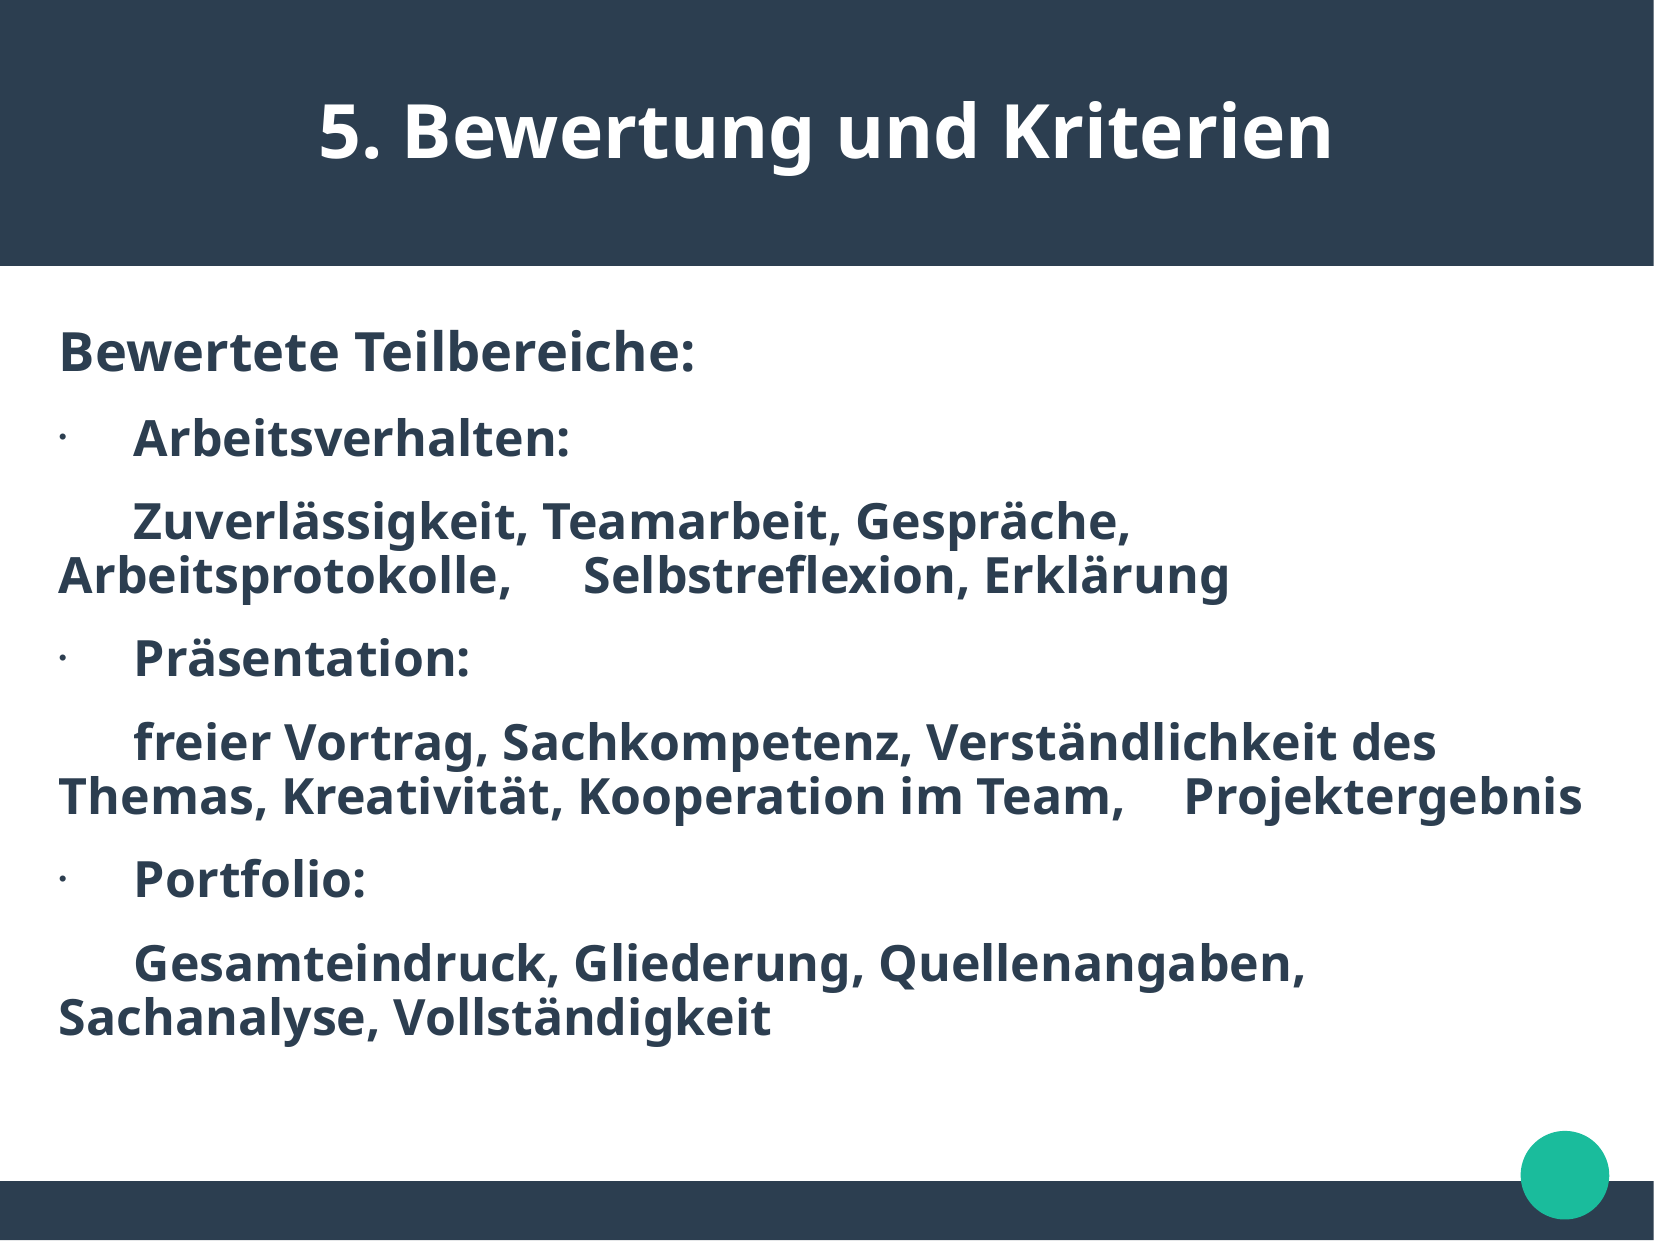

# 5. Bewertung und Kriterien
Bewertete Teilbereiche:
Arbeitsverhalten:
	Zuverlässigkeit, Teamarbeit, Gespräche, 	Arbeitsprotokolle, 	Selbstreflexion, Erklärung
Präsentation:
	freier Vortrag, Sachkompetenz, Verständlichkeit des 	Themas, Kreativität, Kooperation im Team, 	Projektergebnis
Portfolio:
	Gesamteindruck, Gliederung, Quellenangaben, 	Sachanalyse, Vollständigkeit